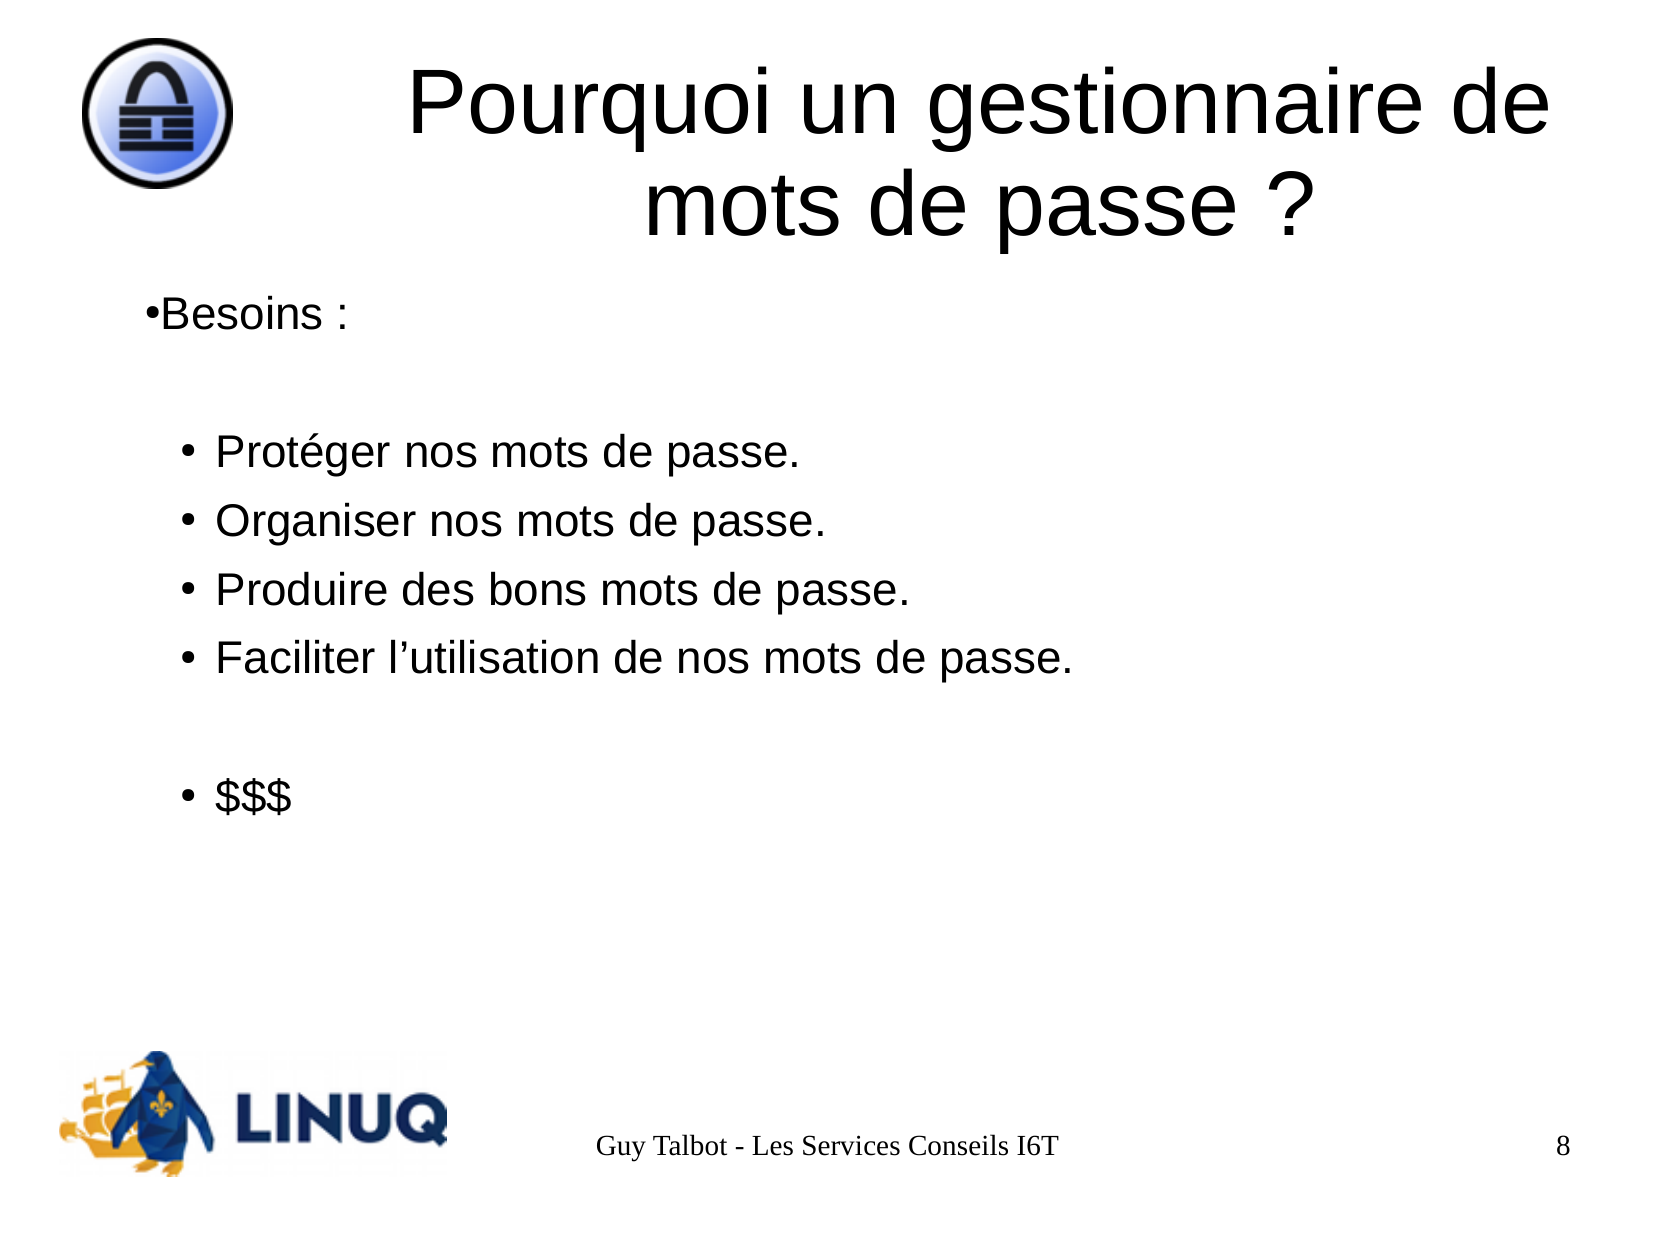

# Pourquoi un gestionnaire de mots de passe ?
Besoins :
Protéger nos mots de passe.
Organiser nos mots de passe.
Produire des bons mots de passe.
Faciliter l’utilisation de nos mots de passe.
$$$
Guy Talbot - Les Services Conseils I6T
8